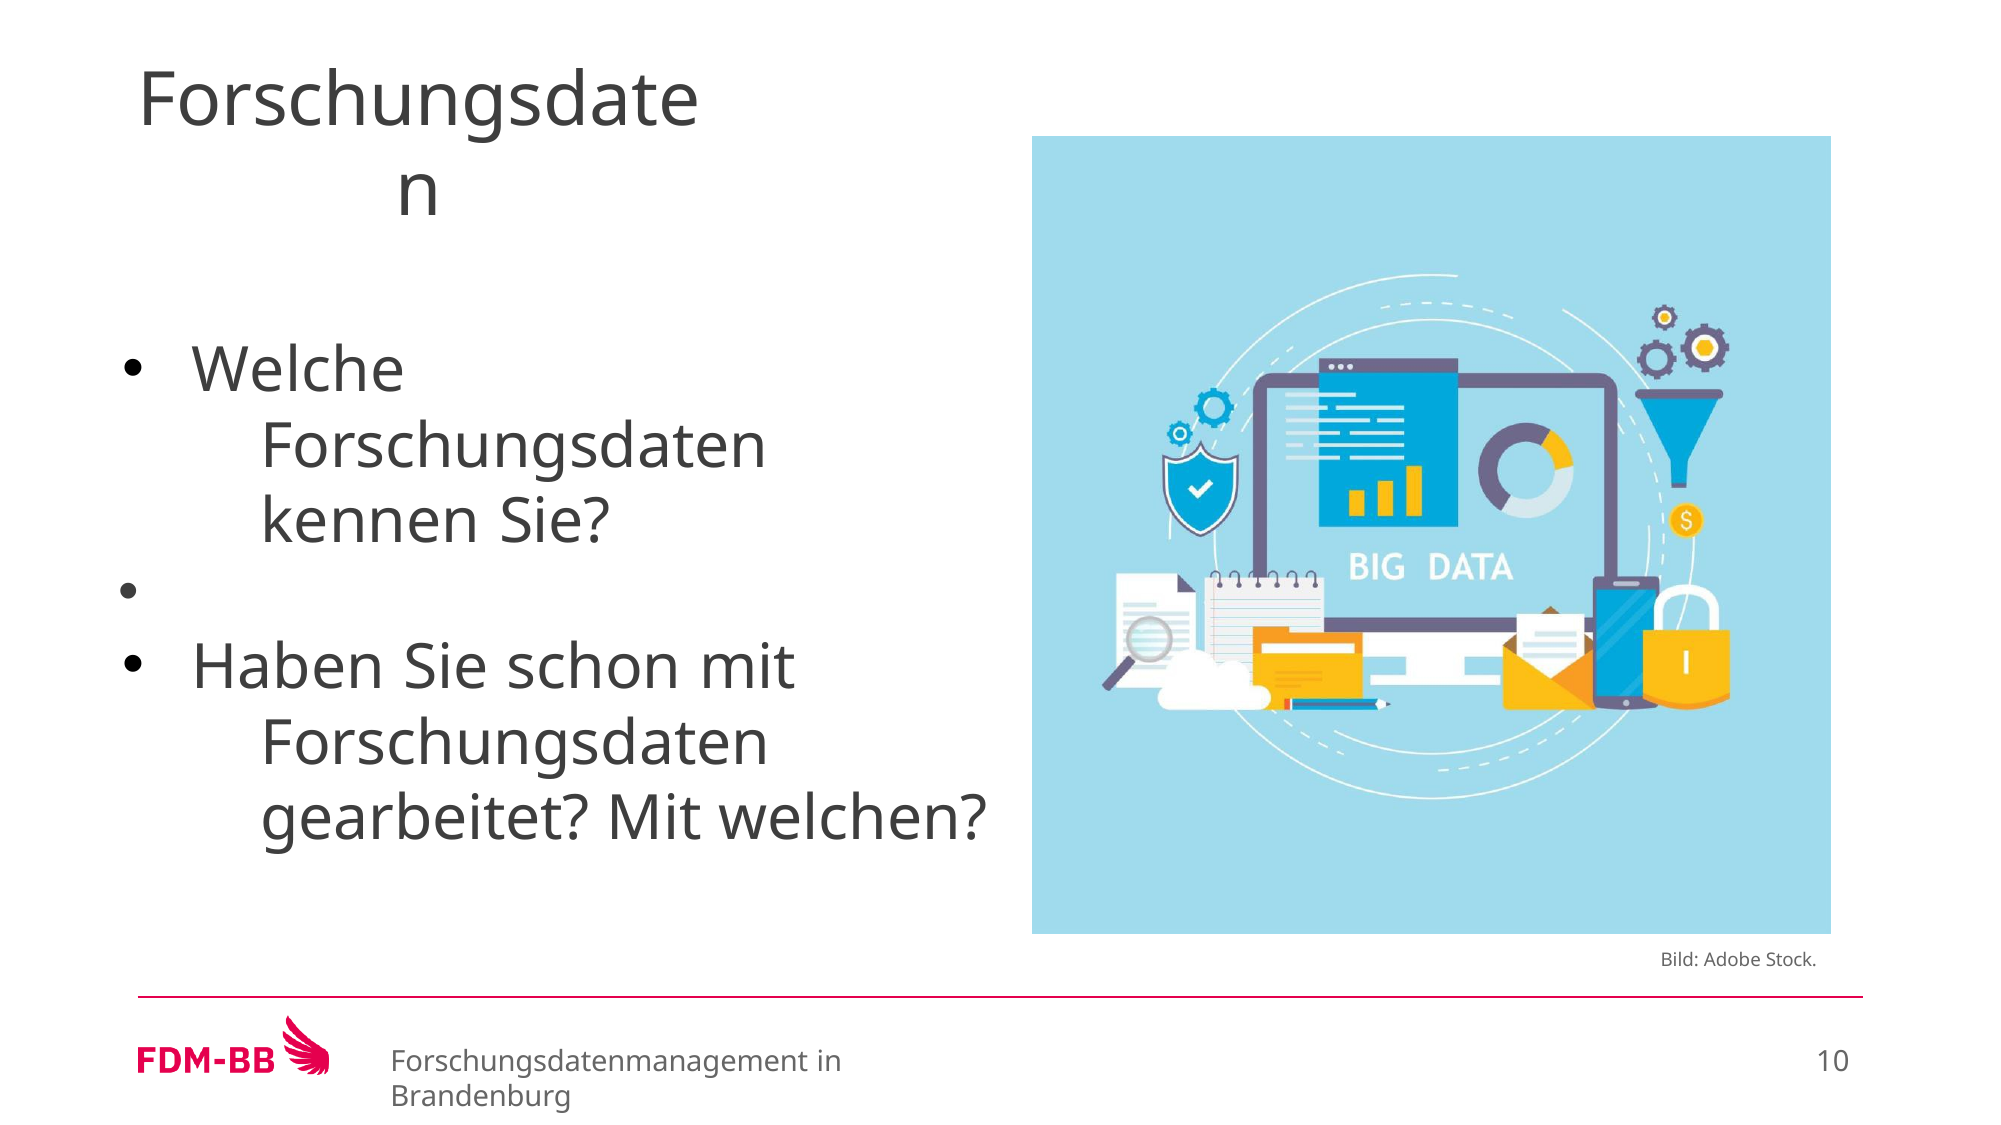

# Forschungsdaten
Welche Forschungsdaten kennen Sie?
Haben Sie schon mit Forschungsdaten gearbeitet? Mit welchen?
Bild: Adobe Stock.
Forschungsdatenmanagement in Brandenburg